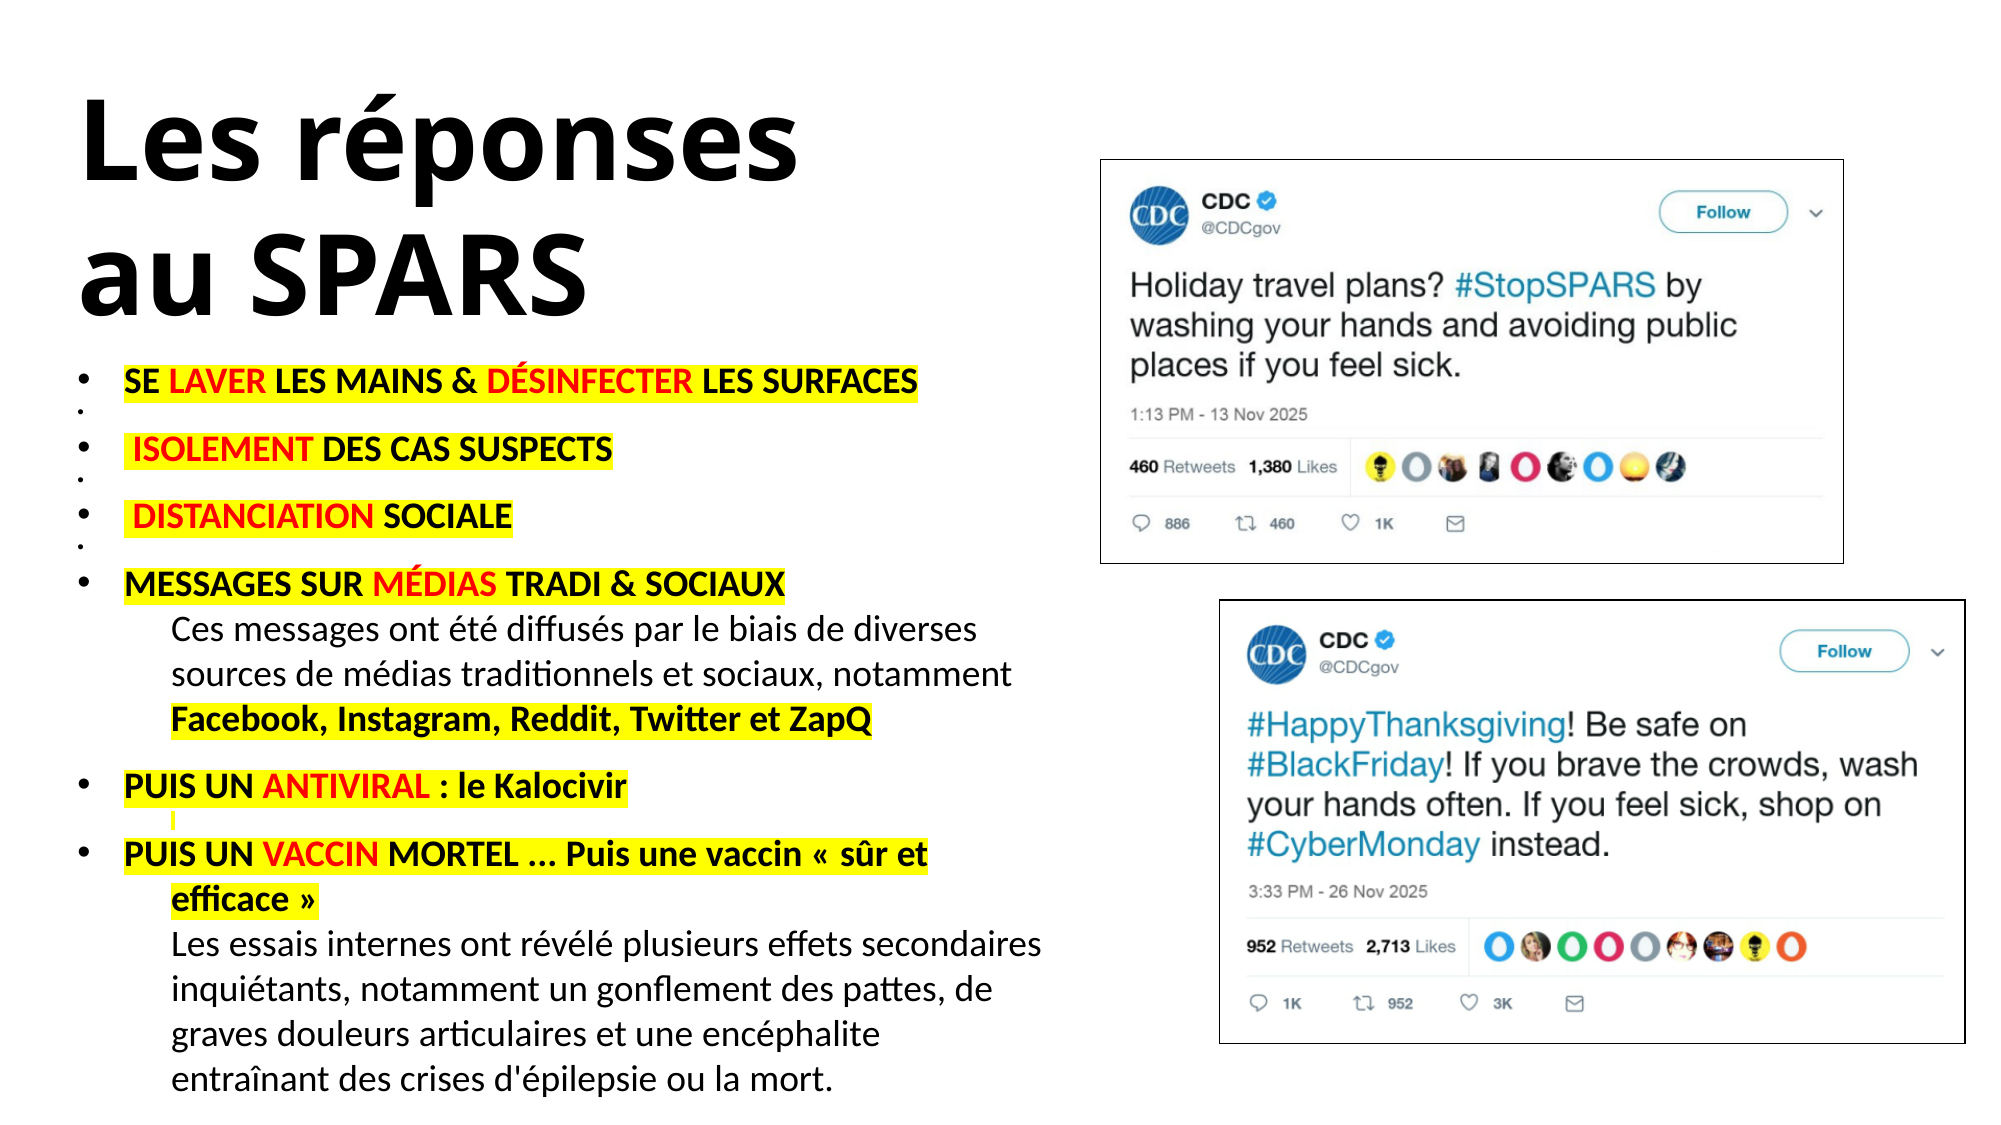

Les réponses au SPARS
SE LAVER LES MAINS & DÉSINFECTER LES SURFACES
 ISOLEMENT DES CAS SUSPECTS
 DISTANCIATION SOCIALE
MESSAGES SUR MÉDIAS TRADI & SOCIAUX
Ces messages ont été diffusés par le biais de diverses sources de médias traditionnels et sociaux, notamment Facebook, Instagram, Reddit, Twitter et ZapQ
PUIS UN ANTIVIRAL : le Kalocivir
PUIS UN VACCIN MORTEL ... Puis une vaccin « sûr et efficace »
Les essais internes ont révélé plusieurs effets secondaires inquiétants, notamment un gonflement des pattes, de graves douleurs articulaires et une encéphalite entraînant des crises d'épilepsie ou la mort.